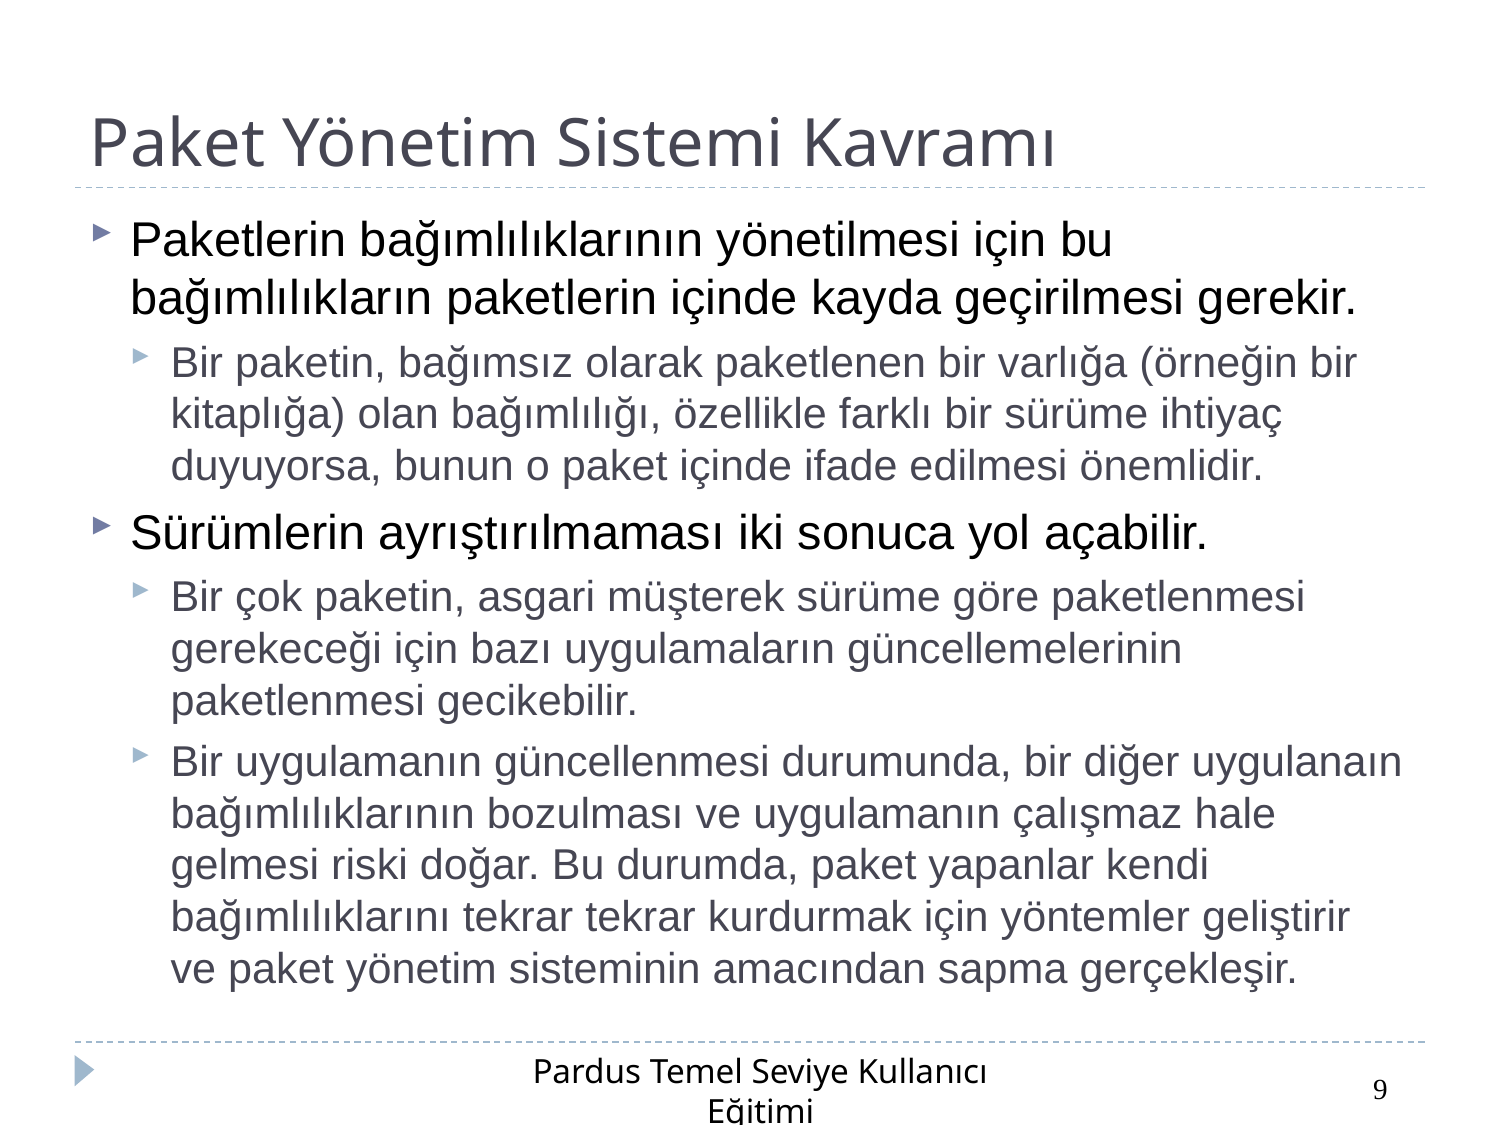

# Paket Yönetim Sistemi Kavramı
Paketlerin bağımlılıklarının yönetilmesi için bu bağımlılıkların paketlerin içinde kayda geçirilmesi gerekir.
Bir paketin, bağımsız olarak paketlenen bir varlığa (örneğin bir kitaplığa) olan bağımlılığı, özellikle farklı bir sürüme ihtiyaç duyuyorsa, bunun o paket içinde ifade edilmesi önemlidir.
Sürümlerin ayrıştırılmaması iki sonuca yol açabilir.
Bir çok paketin, asgari müşterek sürüme göre paketlenmesi gerekeceği için bazı uygulamaların güncellemelerinin paketlenmesi gecikebilir.
Bir uygulamanın güncellenmesi durumunda, bir diğer uygulanaın bağımlılıklarının bozulması ve uygulamanın çalışmaz hale gelmesi riski doğar. Bu durumda, paket yapanlar kendi bağımlılıklarını tekrar tekrar kurdurmak için yöntemler geliştirir ve paket yönetim sisteminin amacından sapma gerçekleşir.